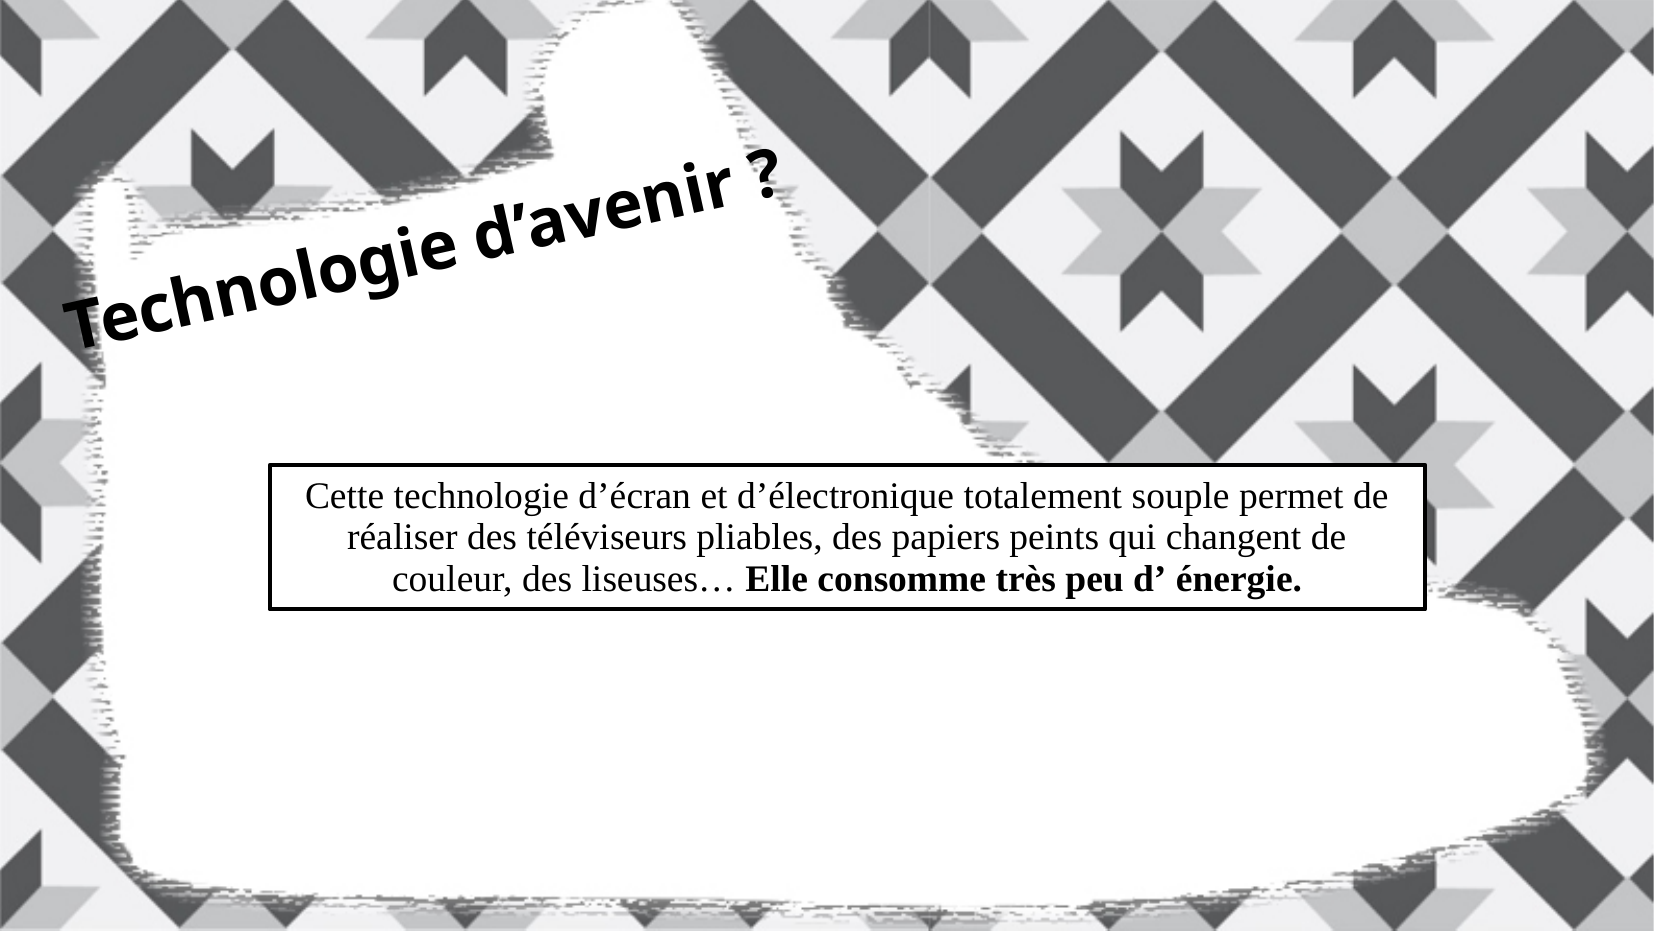

# Technologie d’avenir ?
Cette technologie d’écran et d’électronique totalement souple permet de réaliser des téléviseurs pliables, des papiers peints qui changent de couleur, des liseuses… Elle consomme très peu d’ énergie.